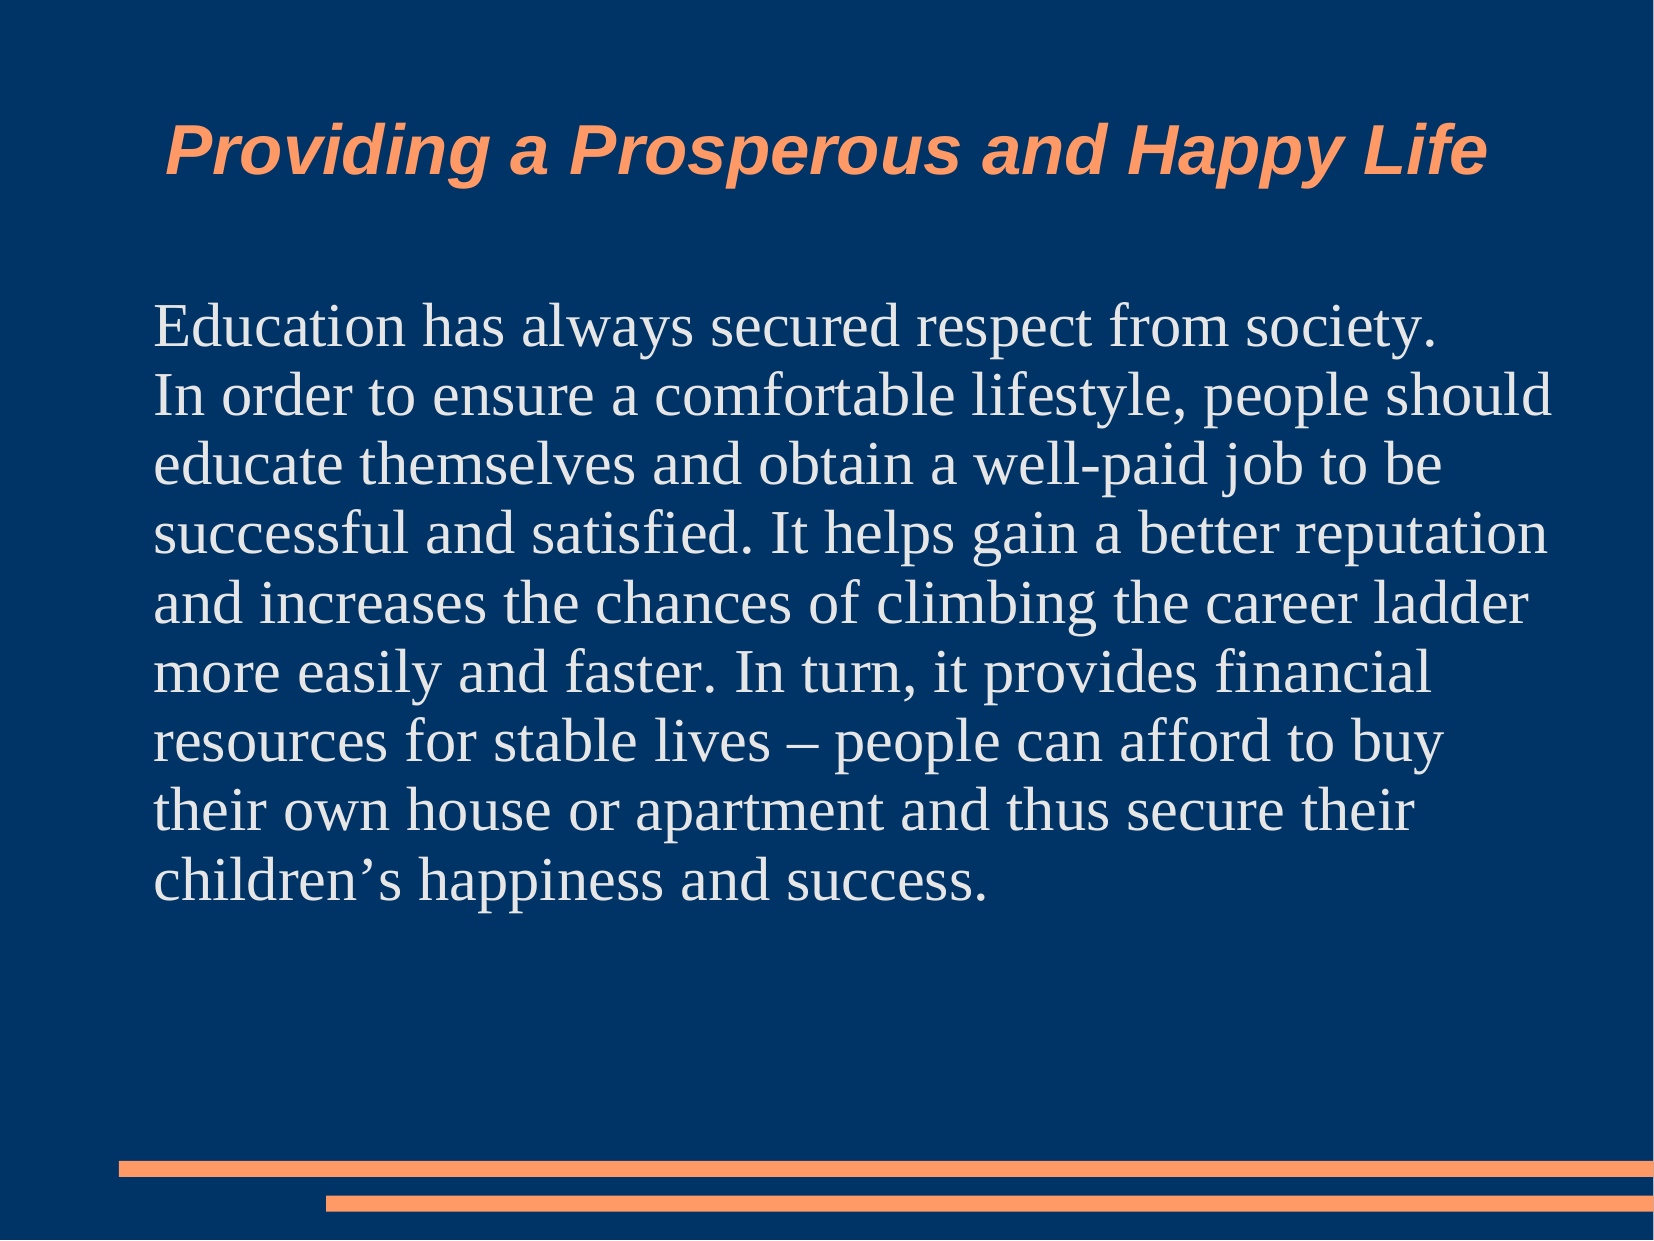

# Providing a Prosperous and Happy Life
Education has always secured respect from society.
In order to ensure a comfortable lifestyle, people should educate themselves and obtain a well-paid job to be successful and satisfied. It helps gain a better reputation and increases the chances of climbing the career ladder more easily and faster. In turn, it provides financial resources for stable lives – people can afford to buy their own house or apartment and thus secure their children’s happiness and success.